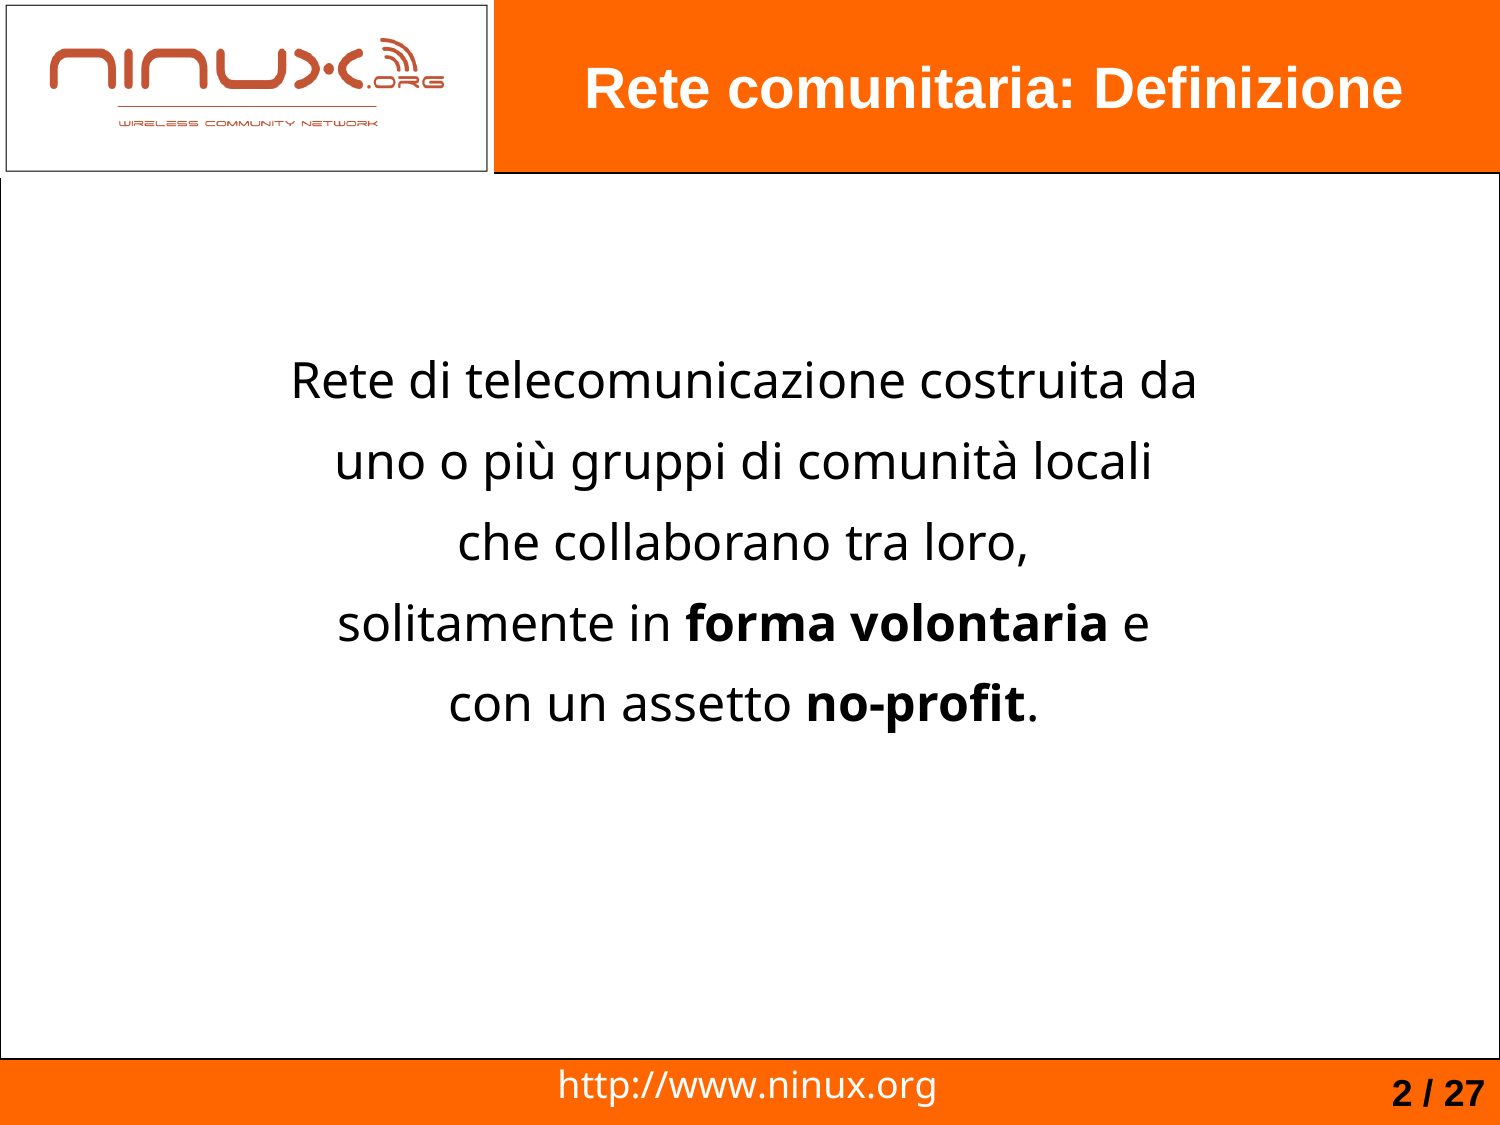

# Rete comunitaria: Definizione
Rete di telecomunicazione costruita da
uno o più gruppi di comunità locali
che collaborano tra loro,
solitamente in forma volontaria e
con un assetto no-profit.
http://www.ninux.org